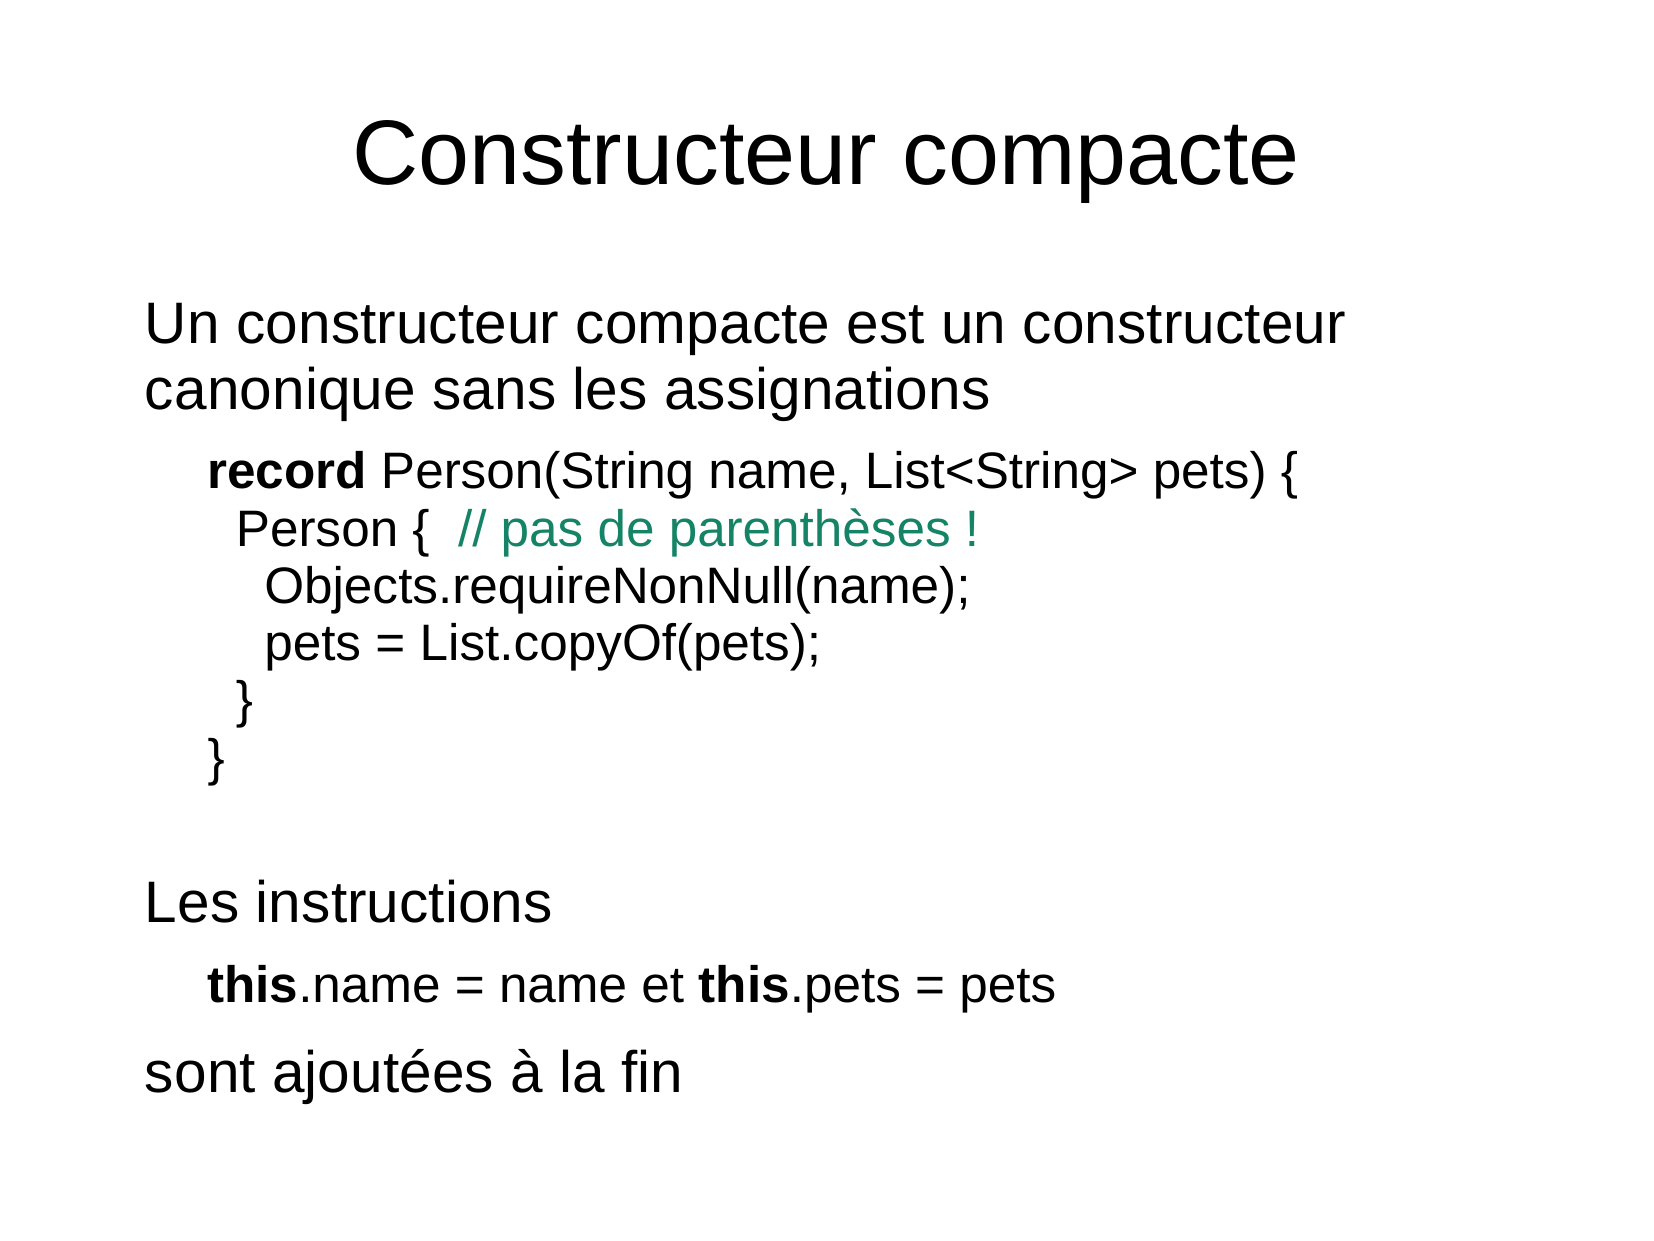

# Constructeur compacte
Un constructeur compacte est un constructeur canonique sans les assignations
record Person(String name, List<String> pets) {
 Person { // pas de parenthèses !
 Objects.requireNonNull(name);
 pets = List.copyOf(pets);
 }
}
Les instructions
this.name = name et this.pets = pets
sont ajoutées à la fin